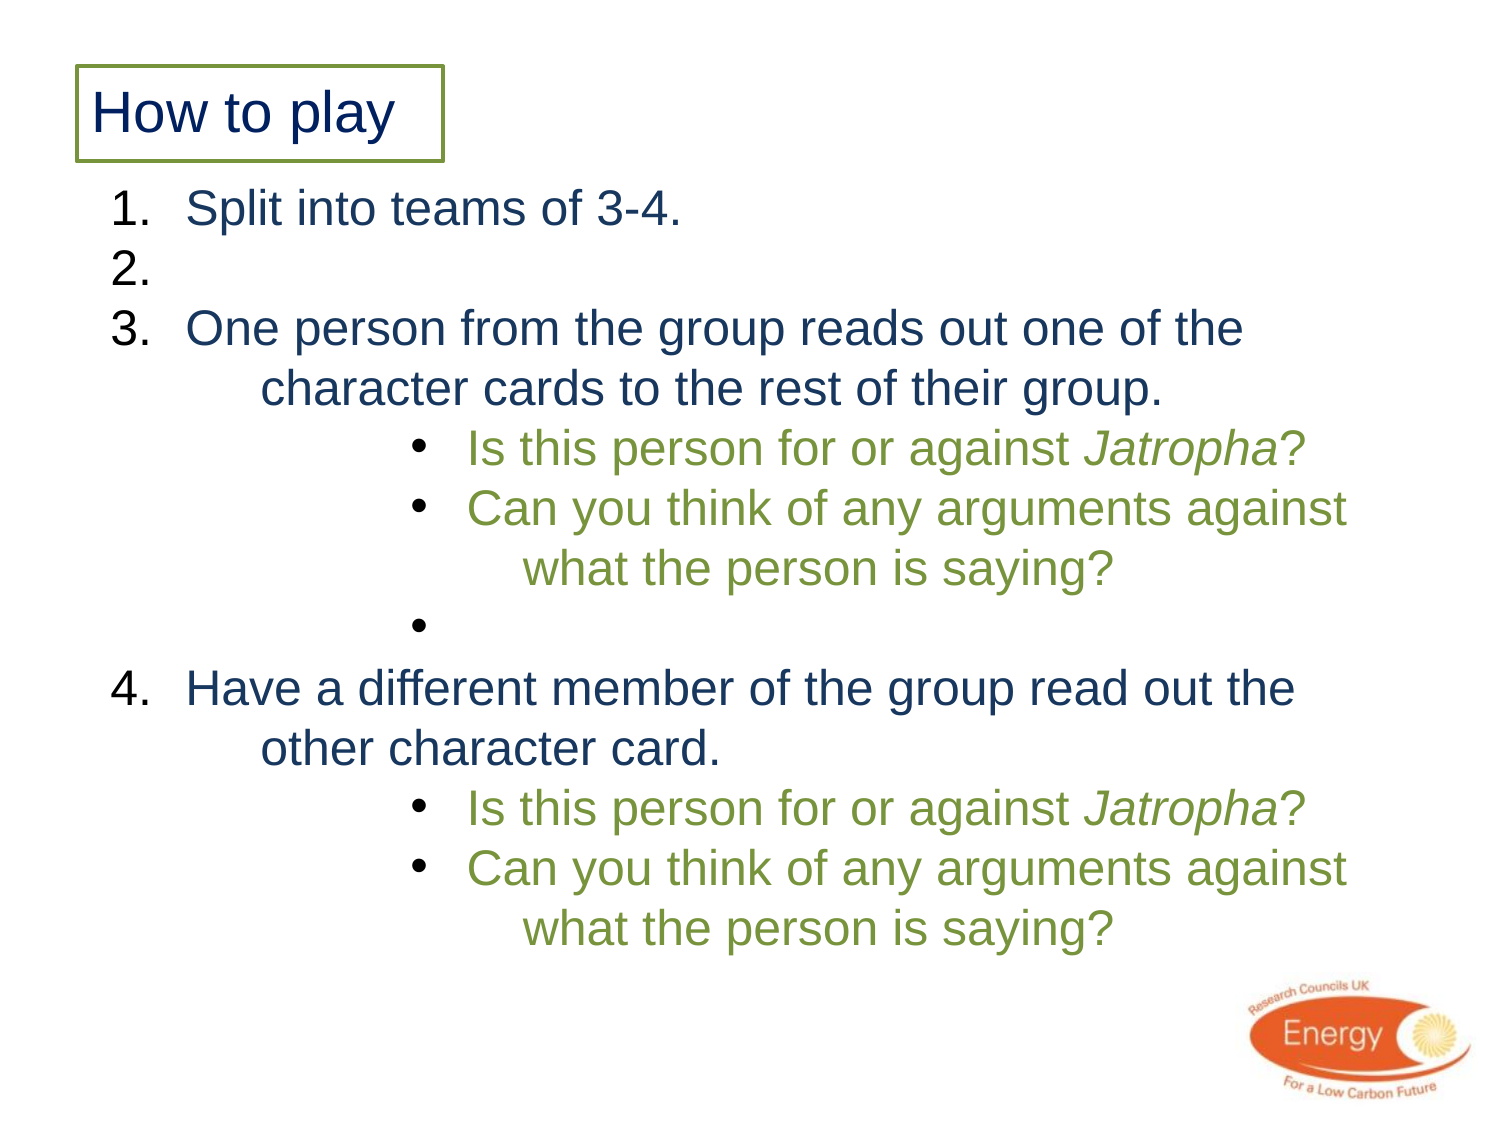

How to play
Split into teams of 3-4.
One person from the group reads out one of the character cards to the rest of their group.
Is this person for or against Jatropha?
Can you think of any arguments against what the person is saying?
Have a different member of the group read out the other character card.
Is this person for or against Jatropha?
Can you think of any arguments against what the person is saying?